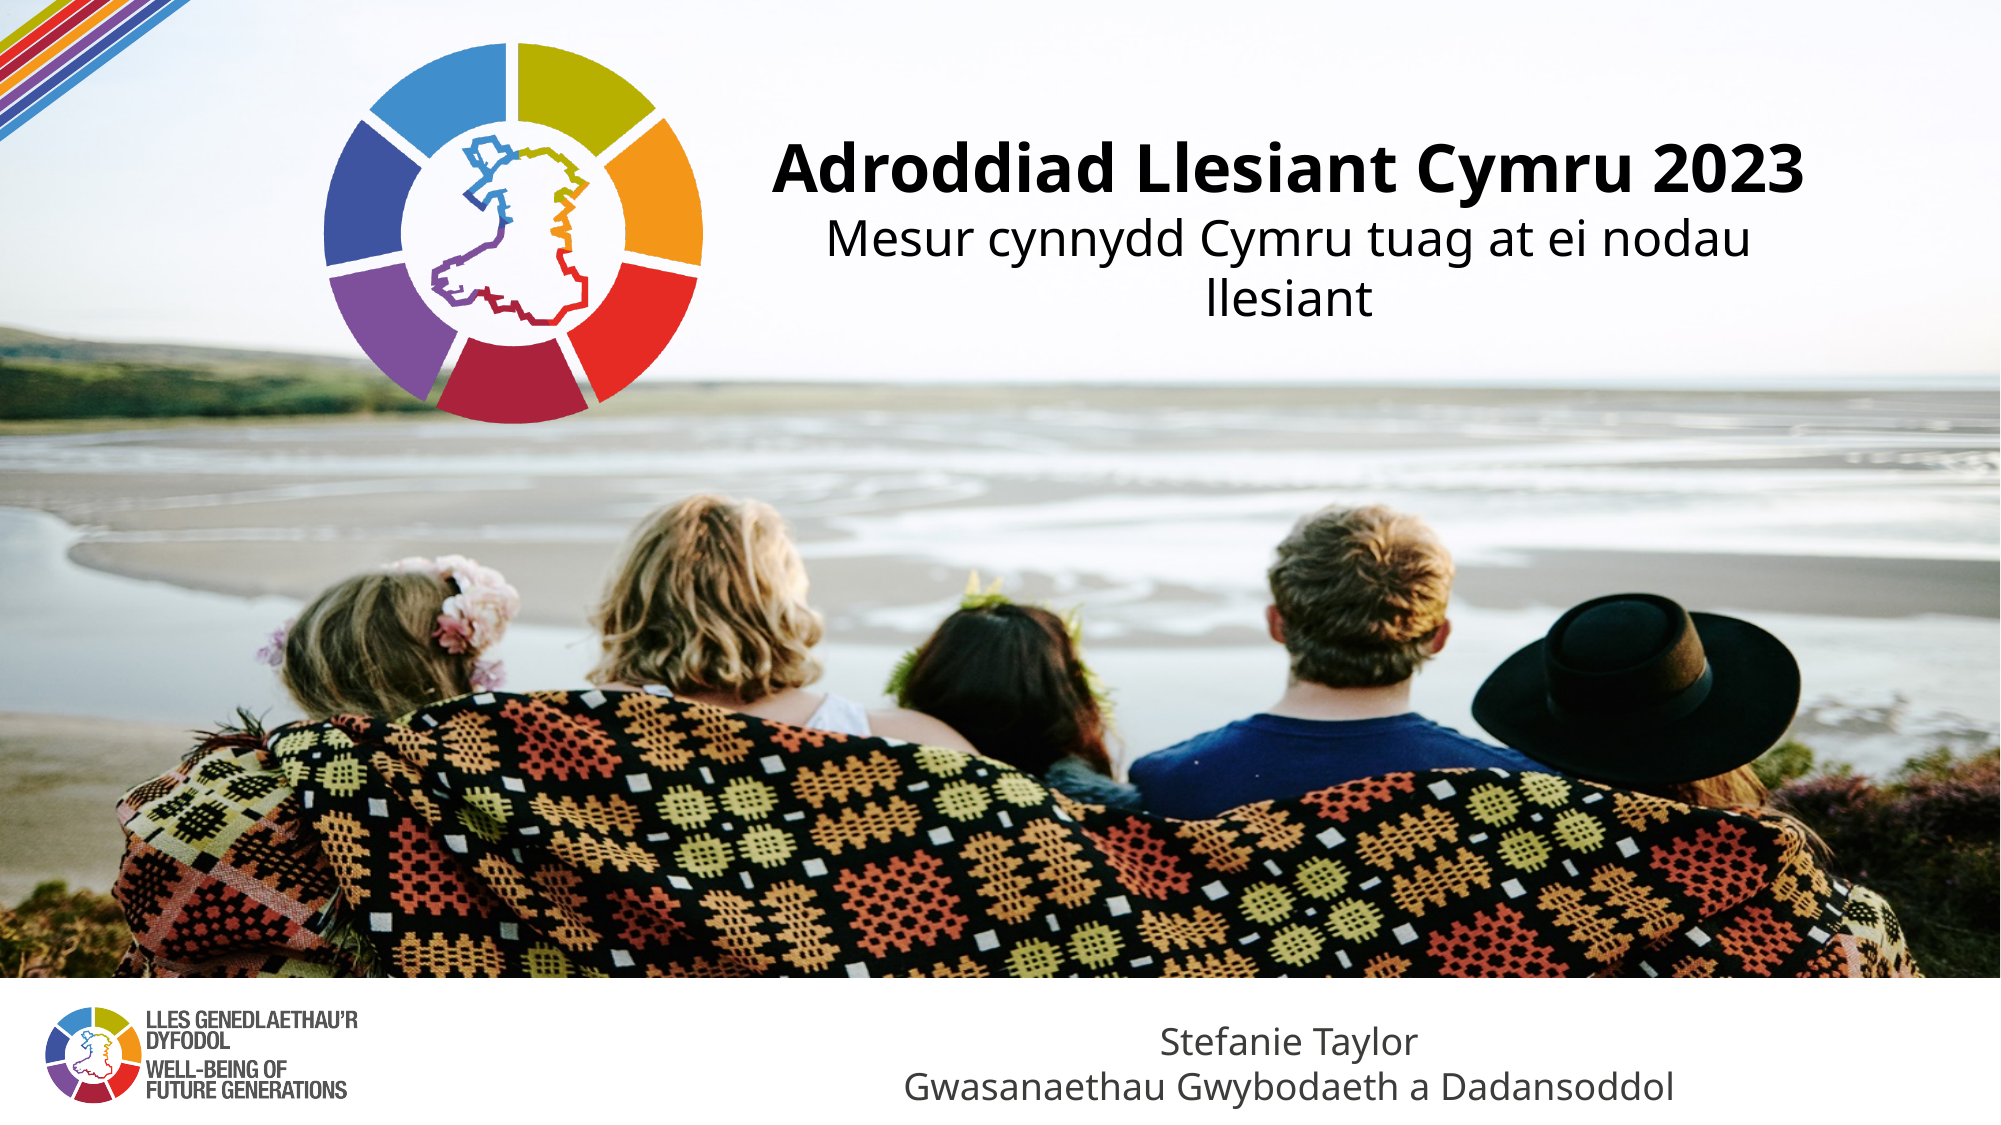

Adroddiad Llesiant Cymru 2023 Mesur cynnydd Cymru tuag at ei nodau llesiant
Stefanie Taylor
Gwasanaethau Gwybodaeth a Dadansoddol